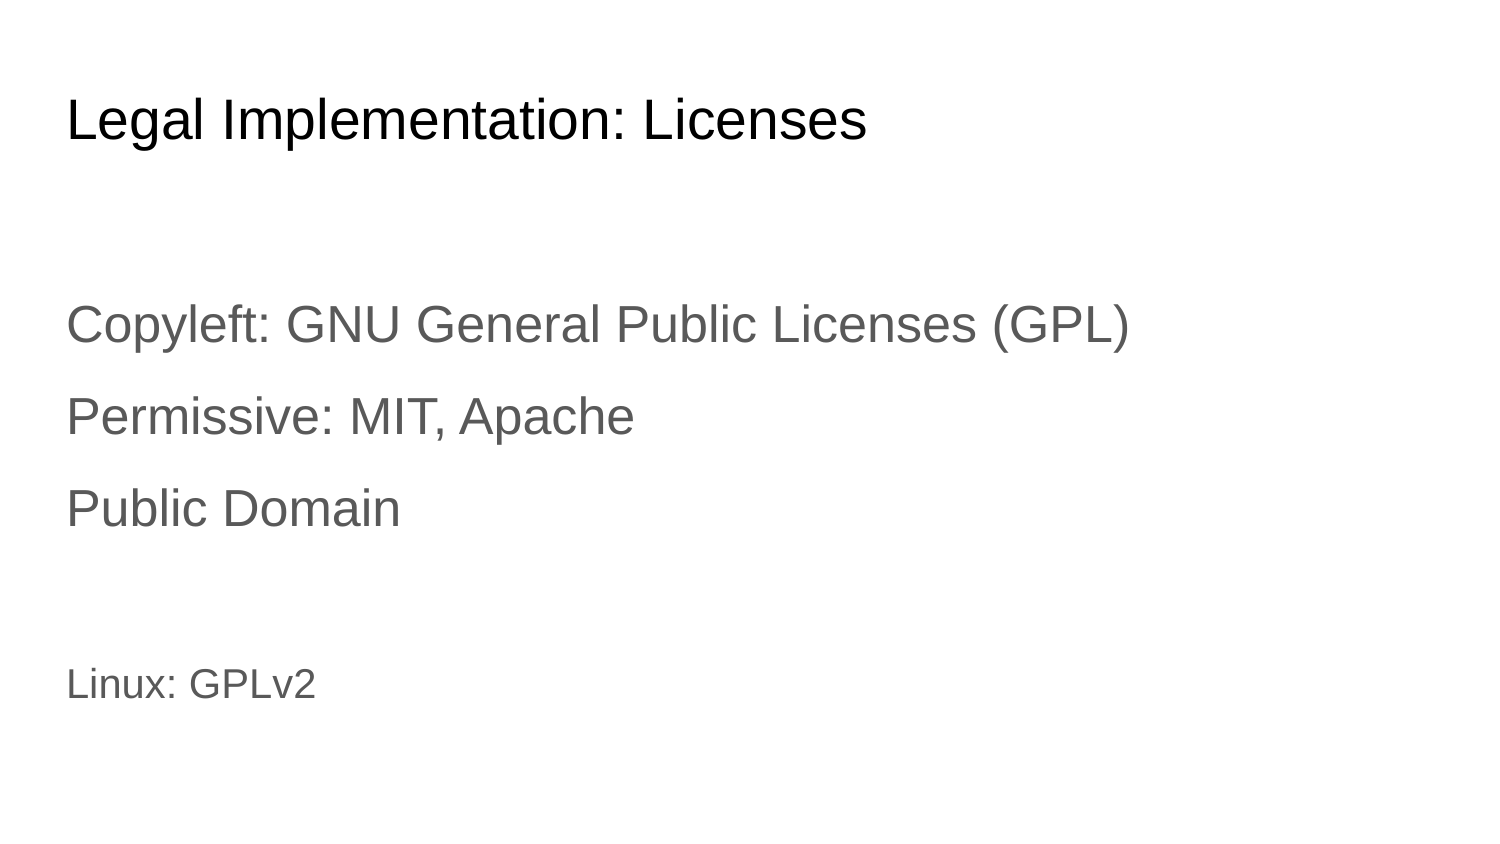

# Legal Implementation: Licenses
Copyleft: GNU General Public Licenses (GPL)
Permissive: MIT, Apache
Public Domain
Linux: GPLv2